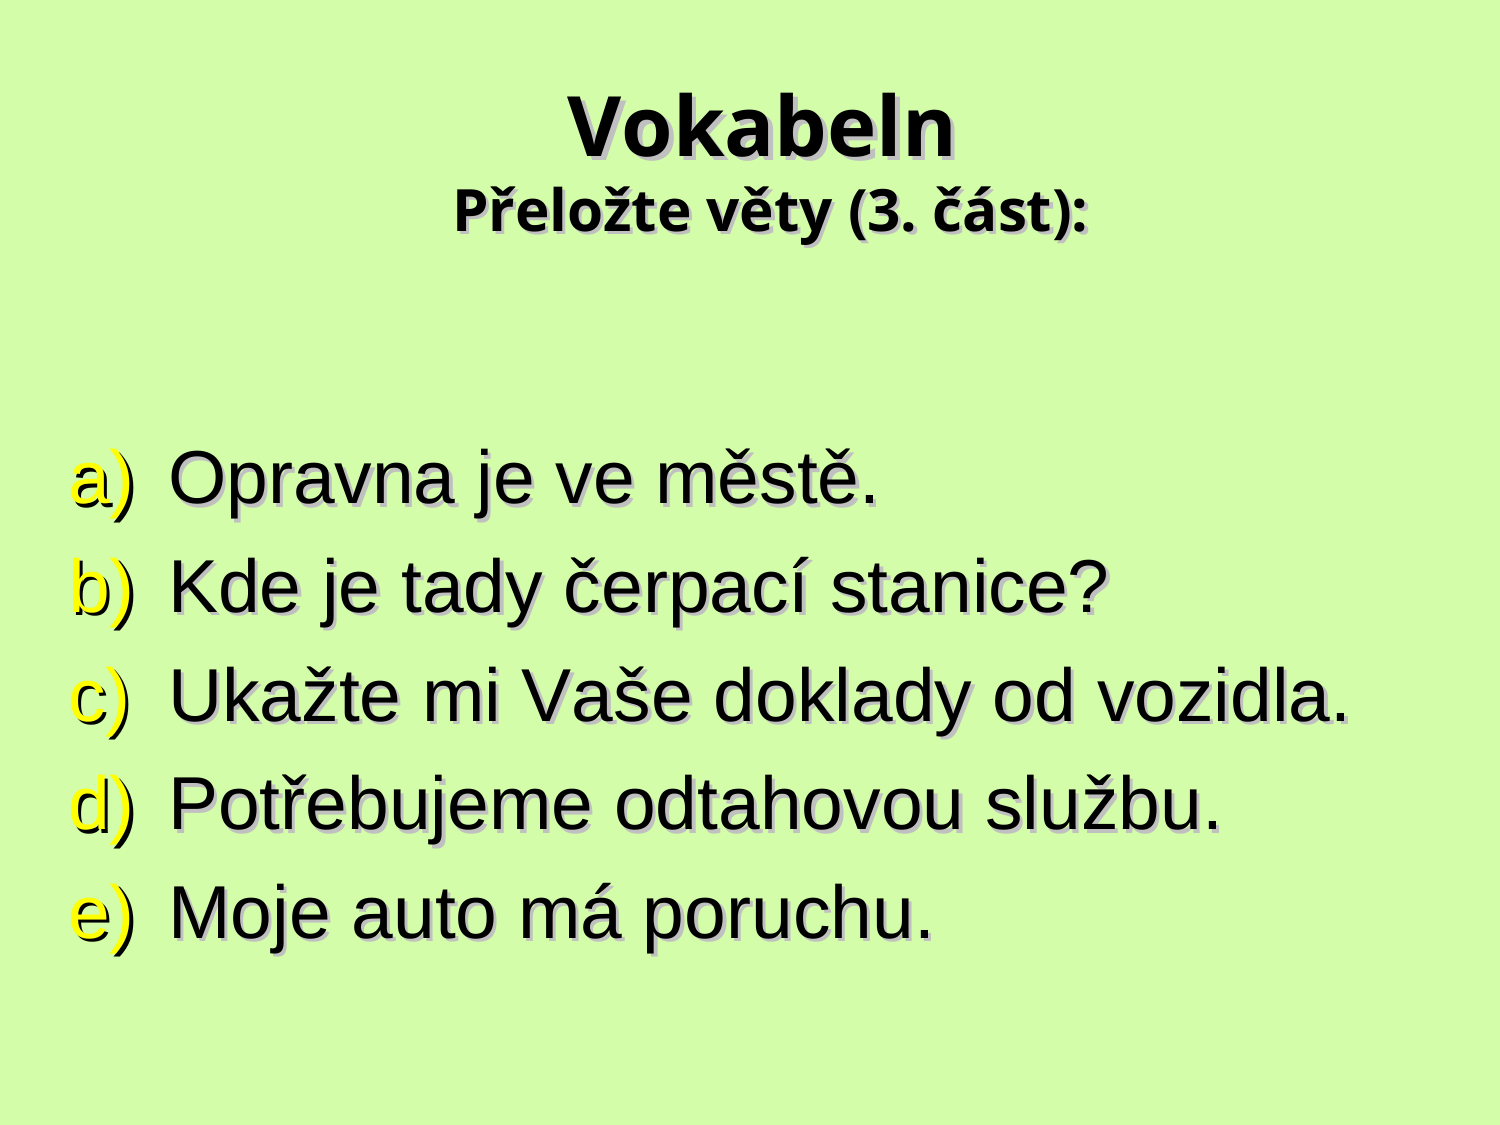

# Vokabeln Přeložte věty (3. část):
Opravna je ve městě.
Kde je tady čerpací stanice?
Ukažte mi Vaše doklady od vozidla.
Potřebujeme odtahovou službu.
Moje auto má poruchu.